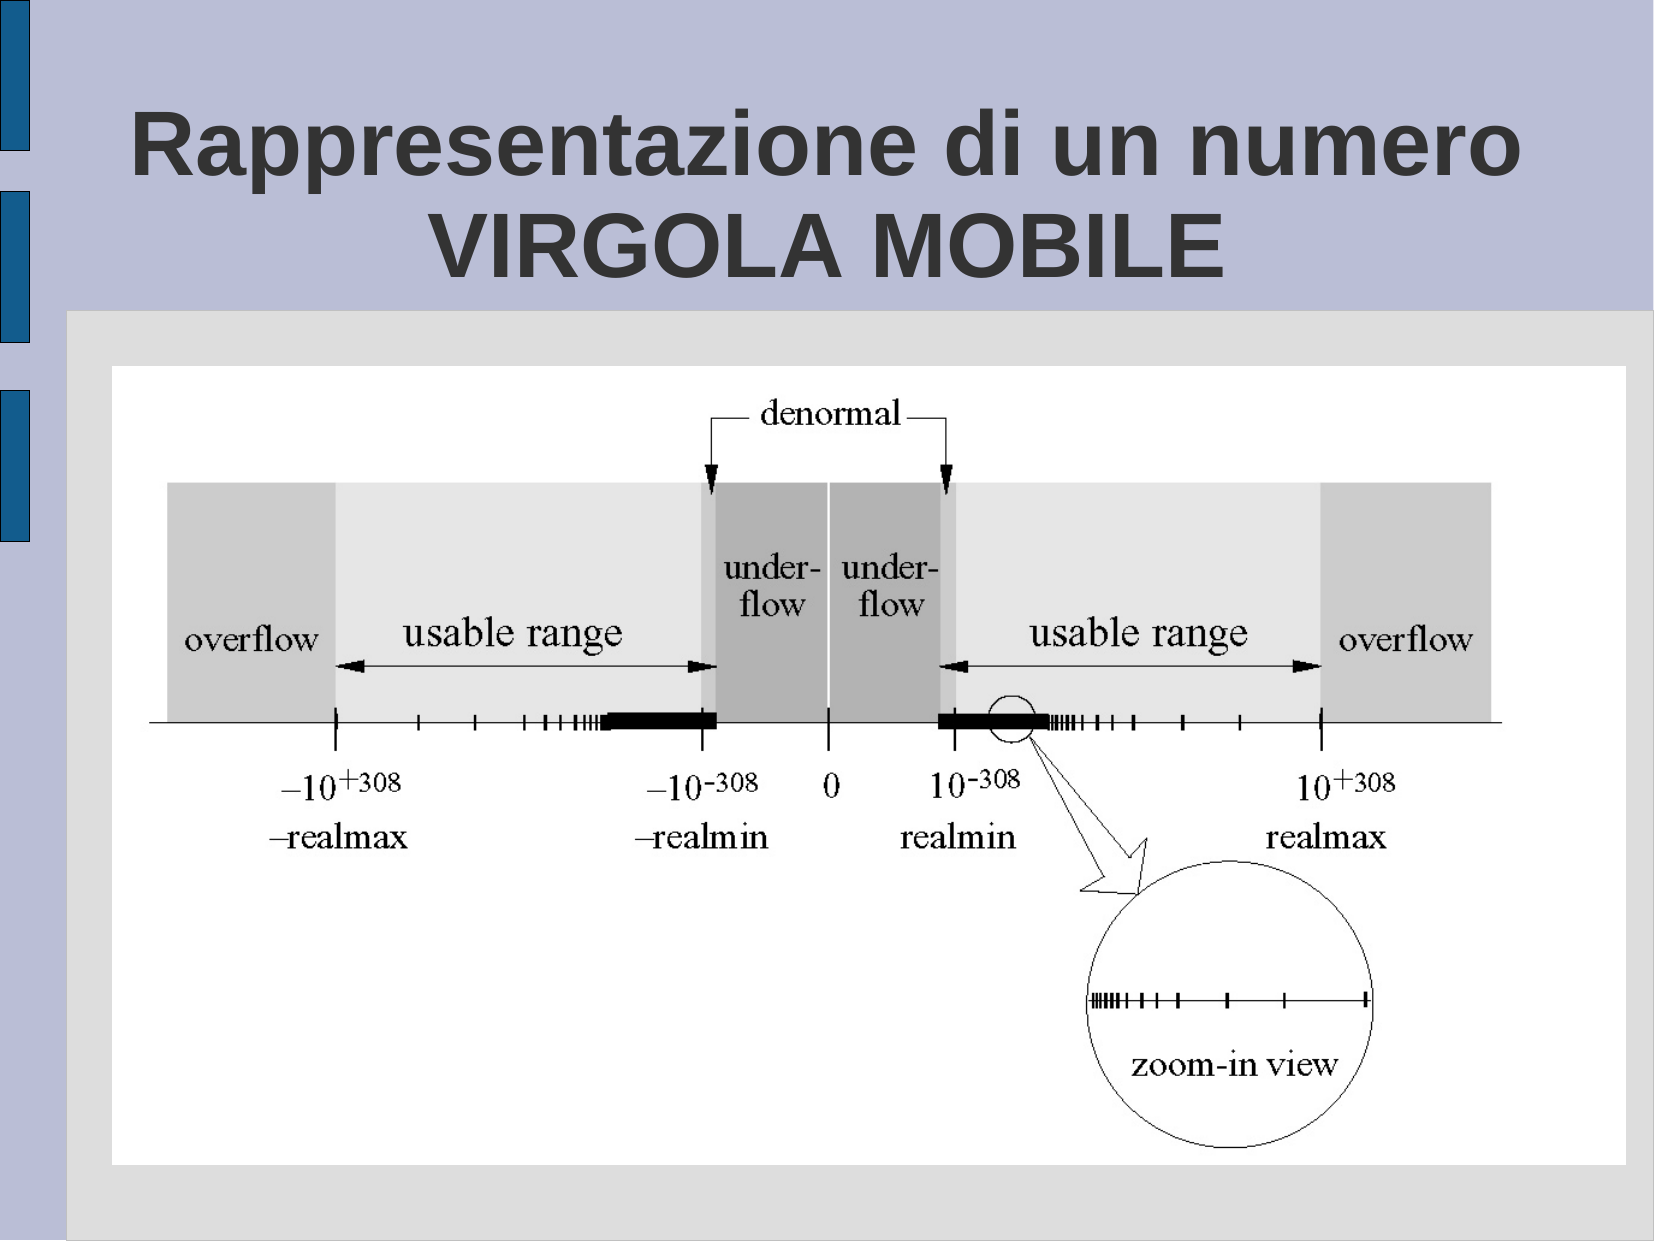

# Rappresentazione di un numero VIRGOLA MOBILE